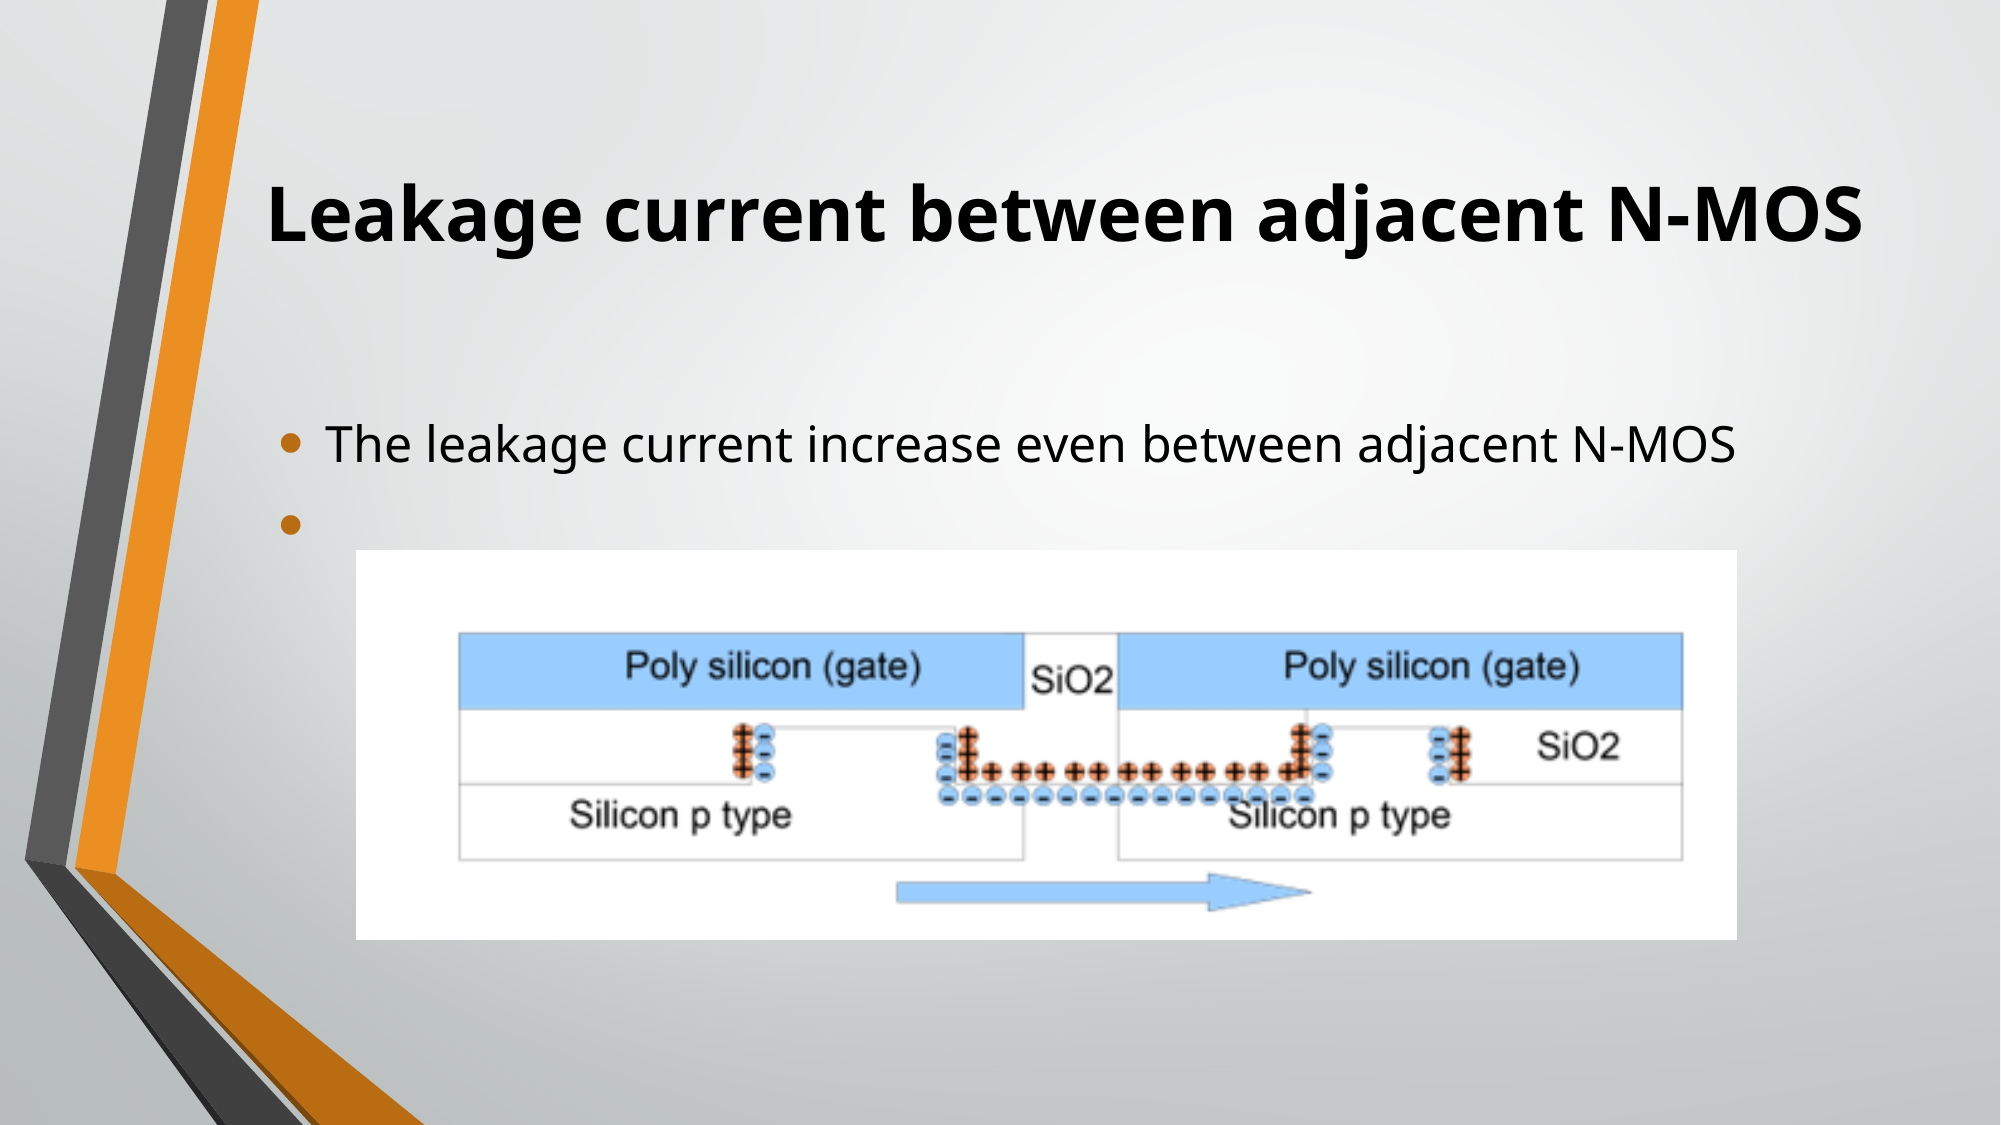

# Leakage current between adjacent N-MOS
The leakage current increase even between adjacent N-MOS